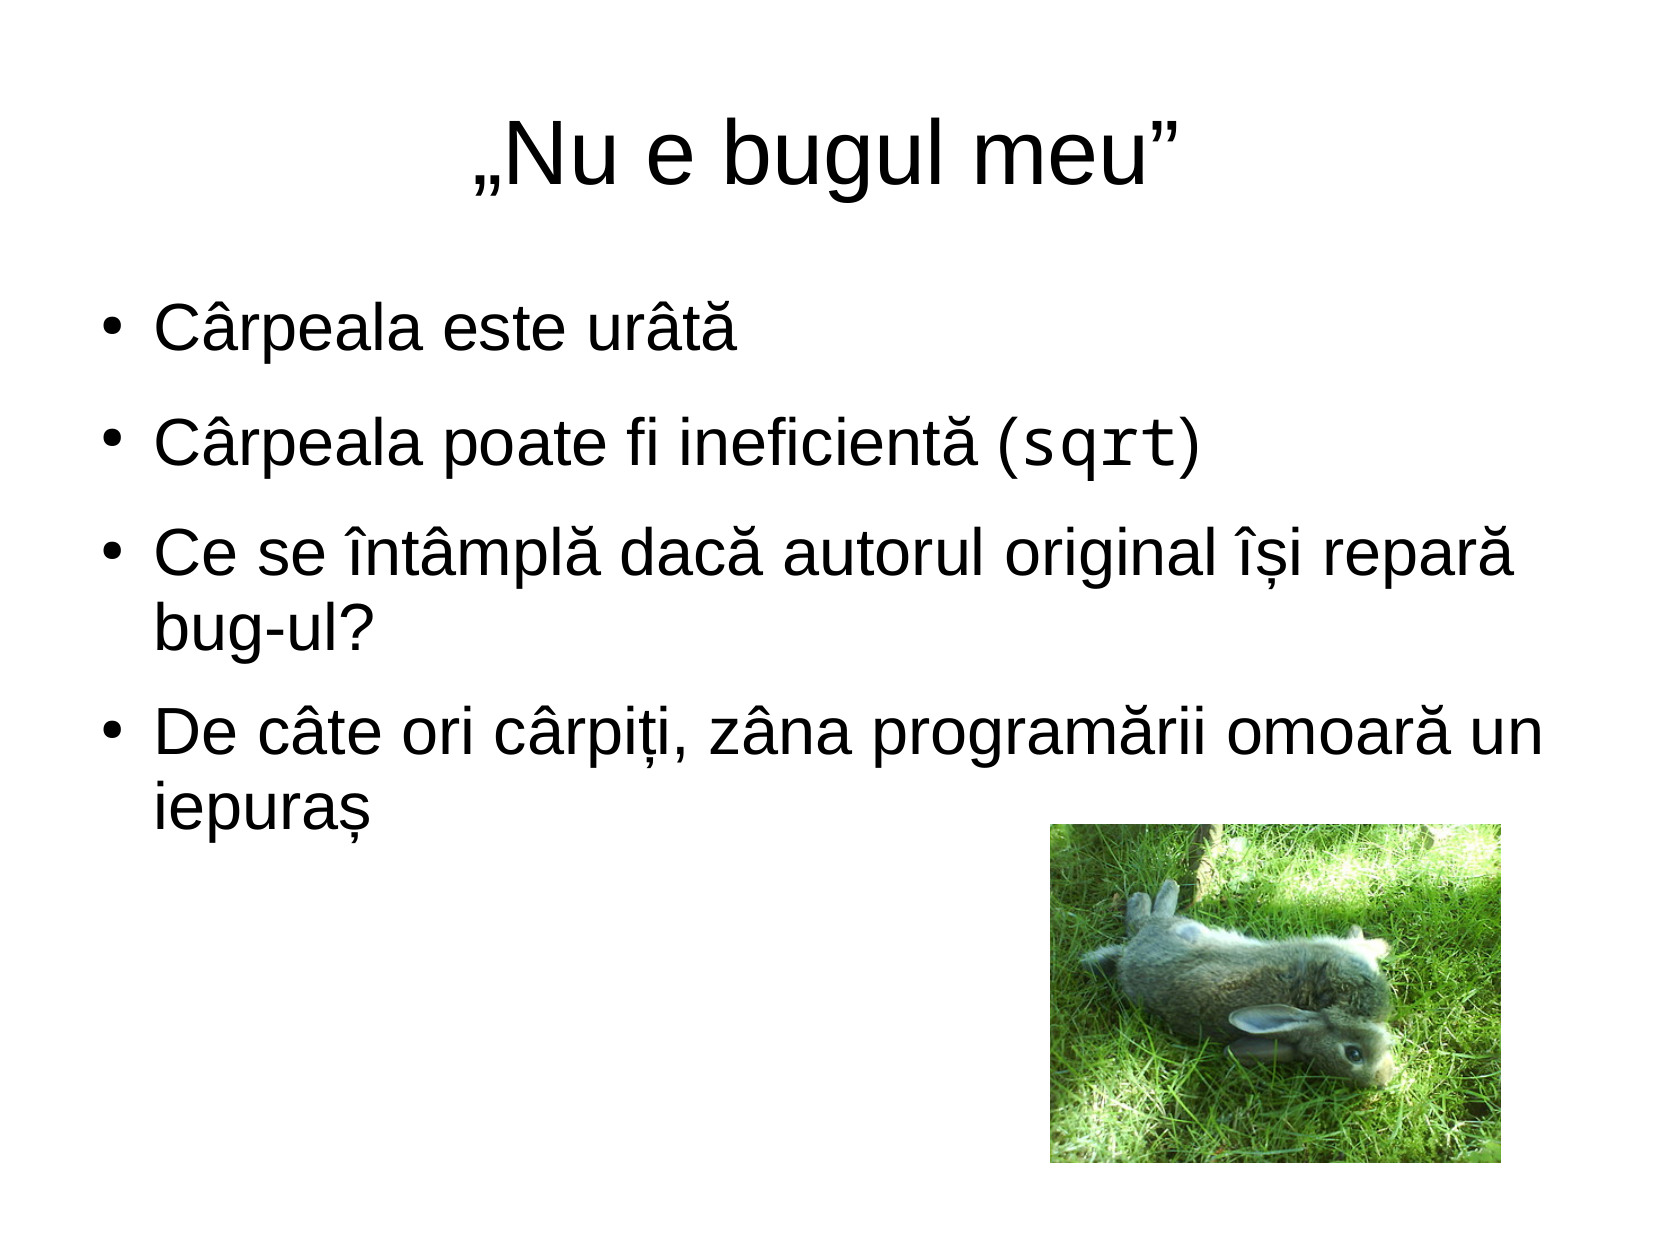

# „Nu e bugul meu”
Cârpeala este urâtă
Cârpeala poate fi ineficientă (sqrt)
Ce se întâmplă dacă autorul original își repară bug-ul?
De câte ori cârpiți, zâna programării omoară un iepuraș